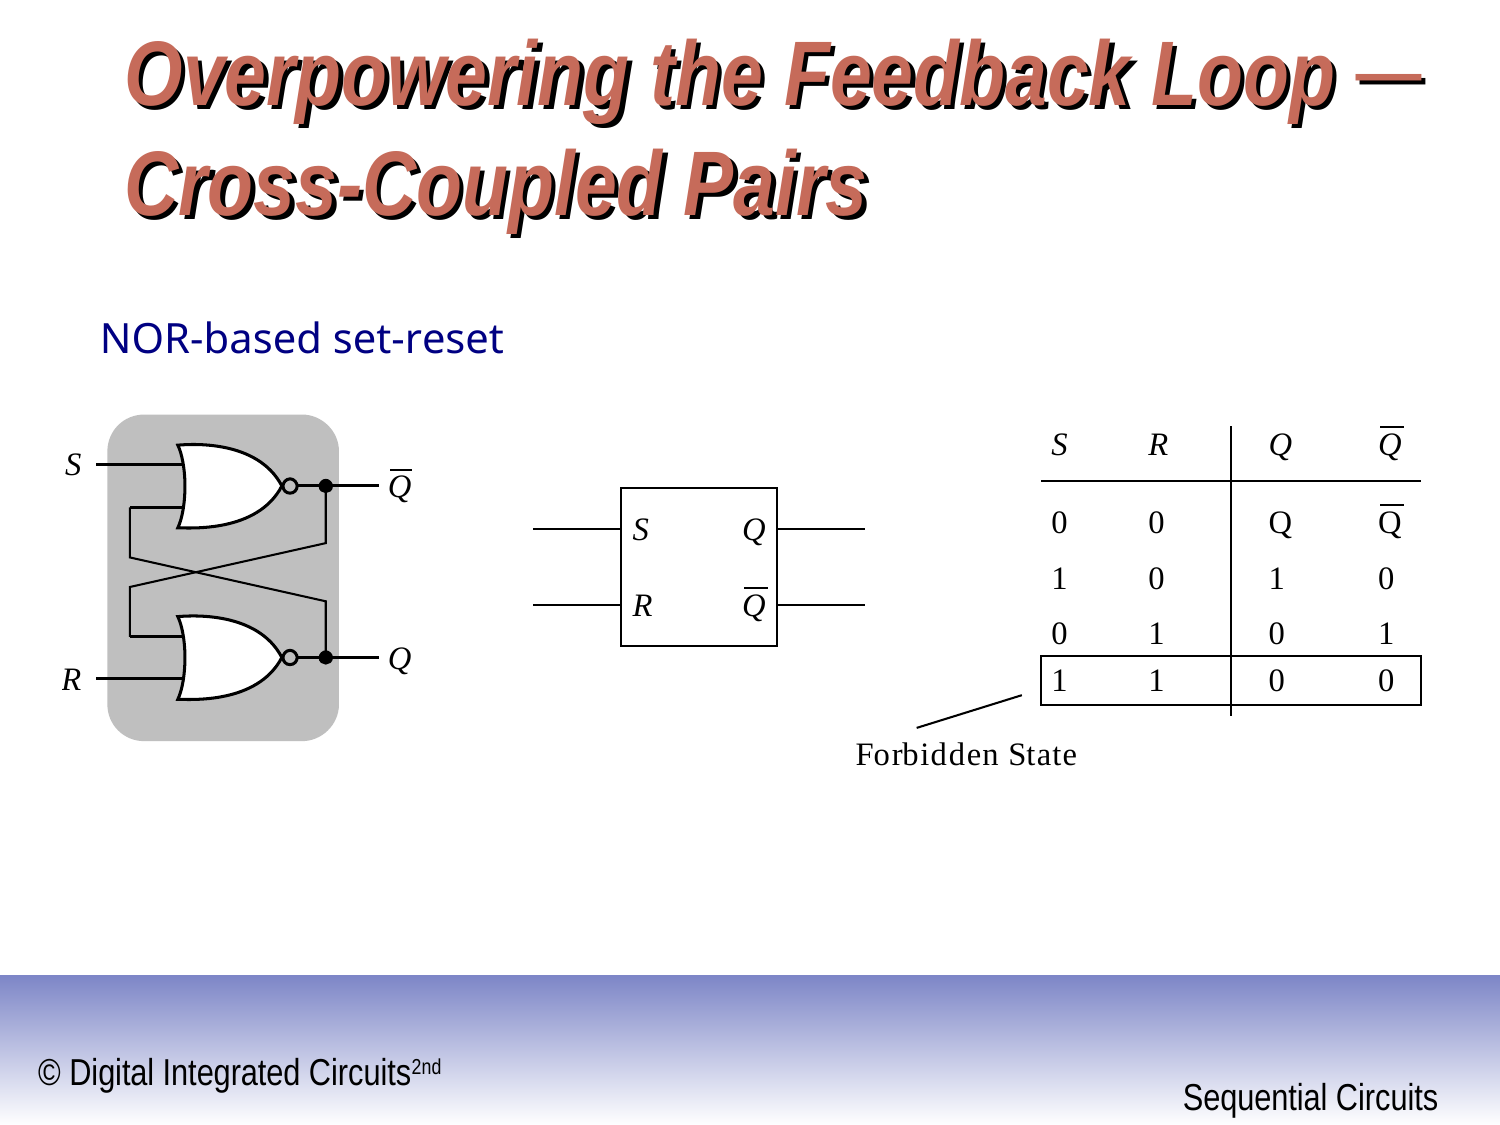

# Overpowering the Feedback Loop ─ Cross-Coupled Pairs
NOR-based set-reset